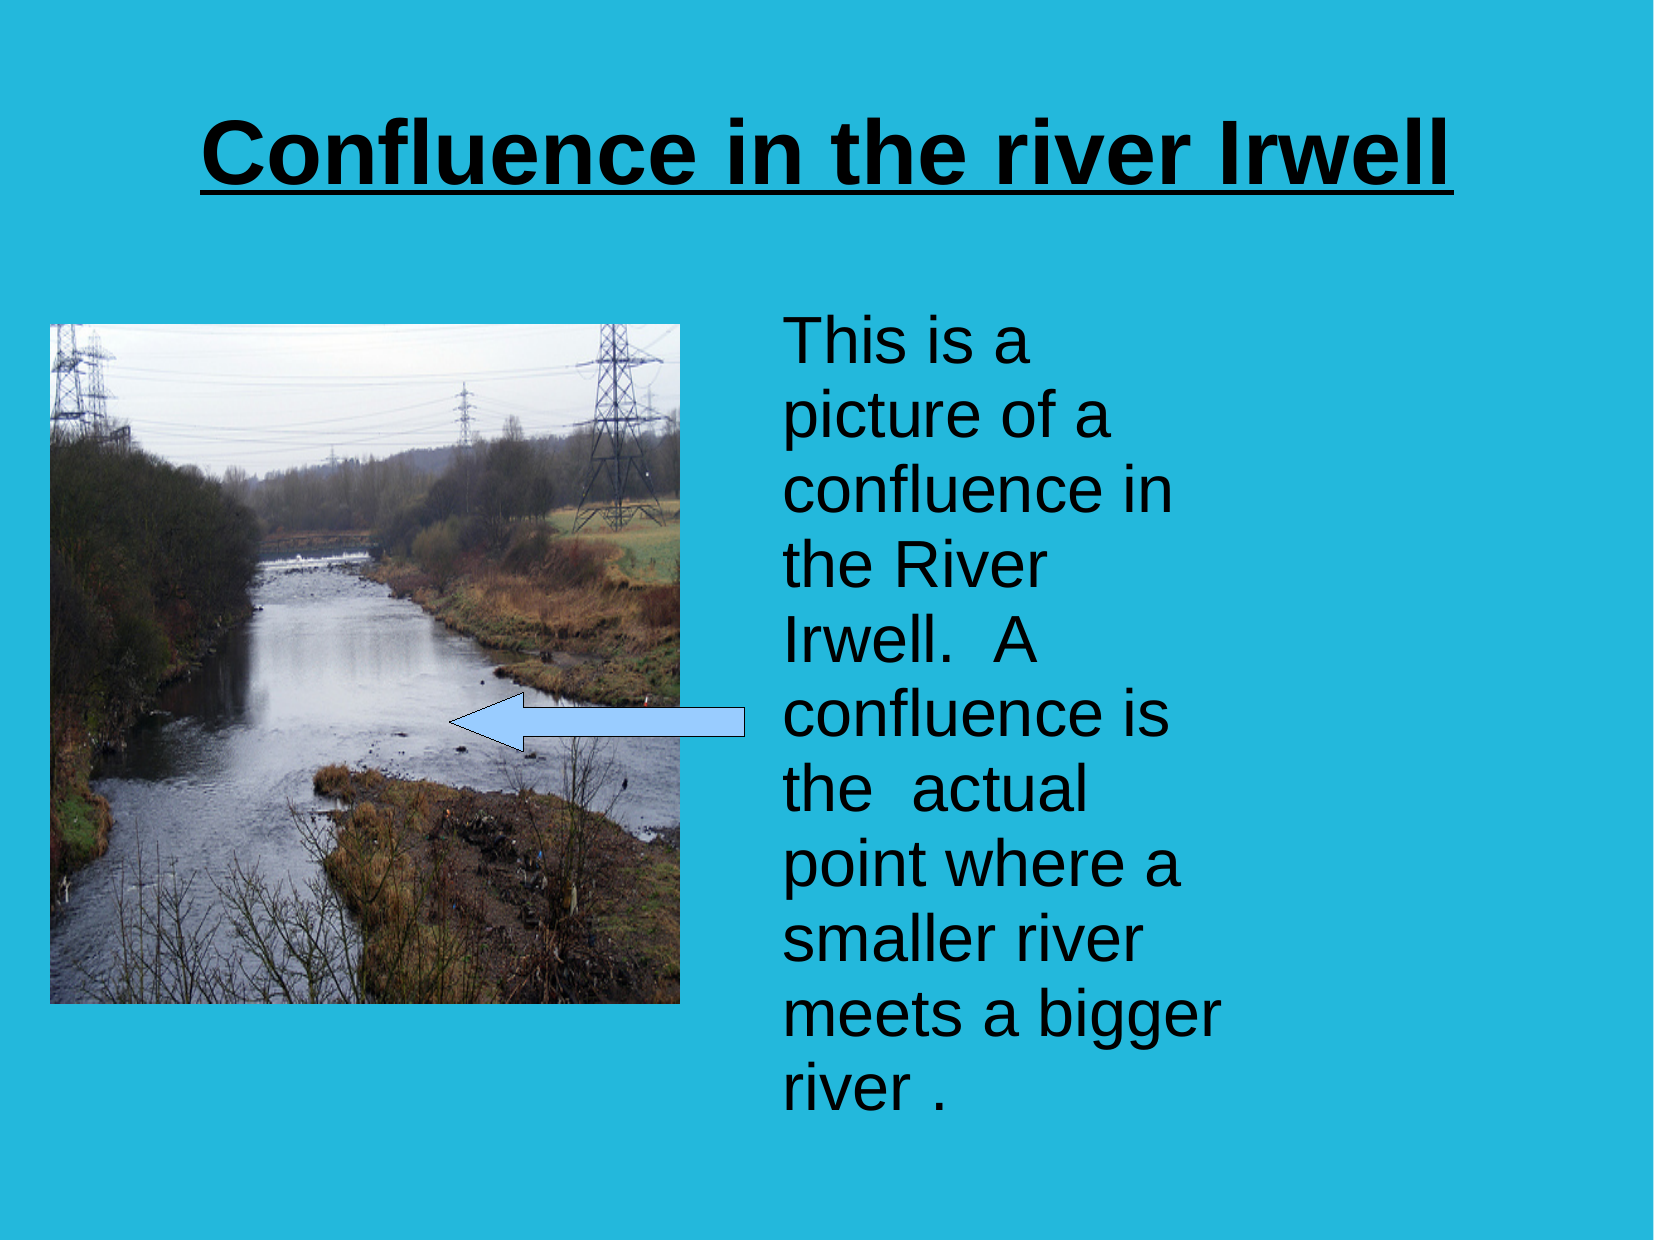

# Confluence in the river Irwell
This is a picture of a confluence in the River Irwell. A confluence is the actual point where a smaller river meets a bigger river .